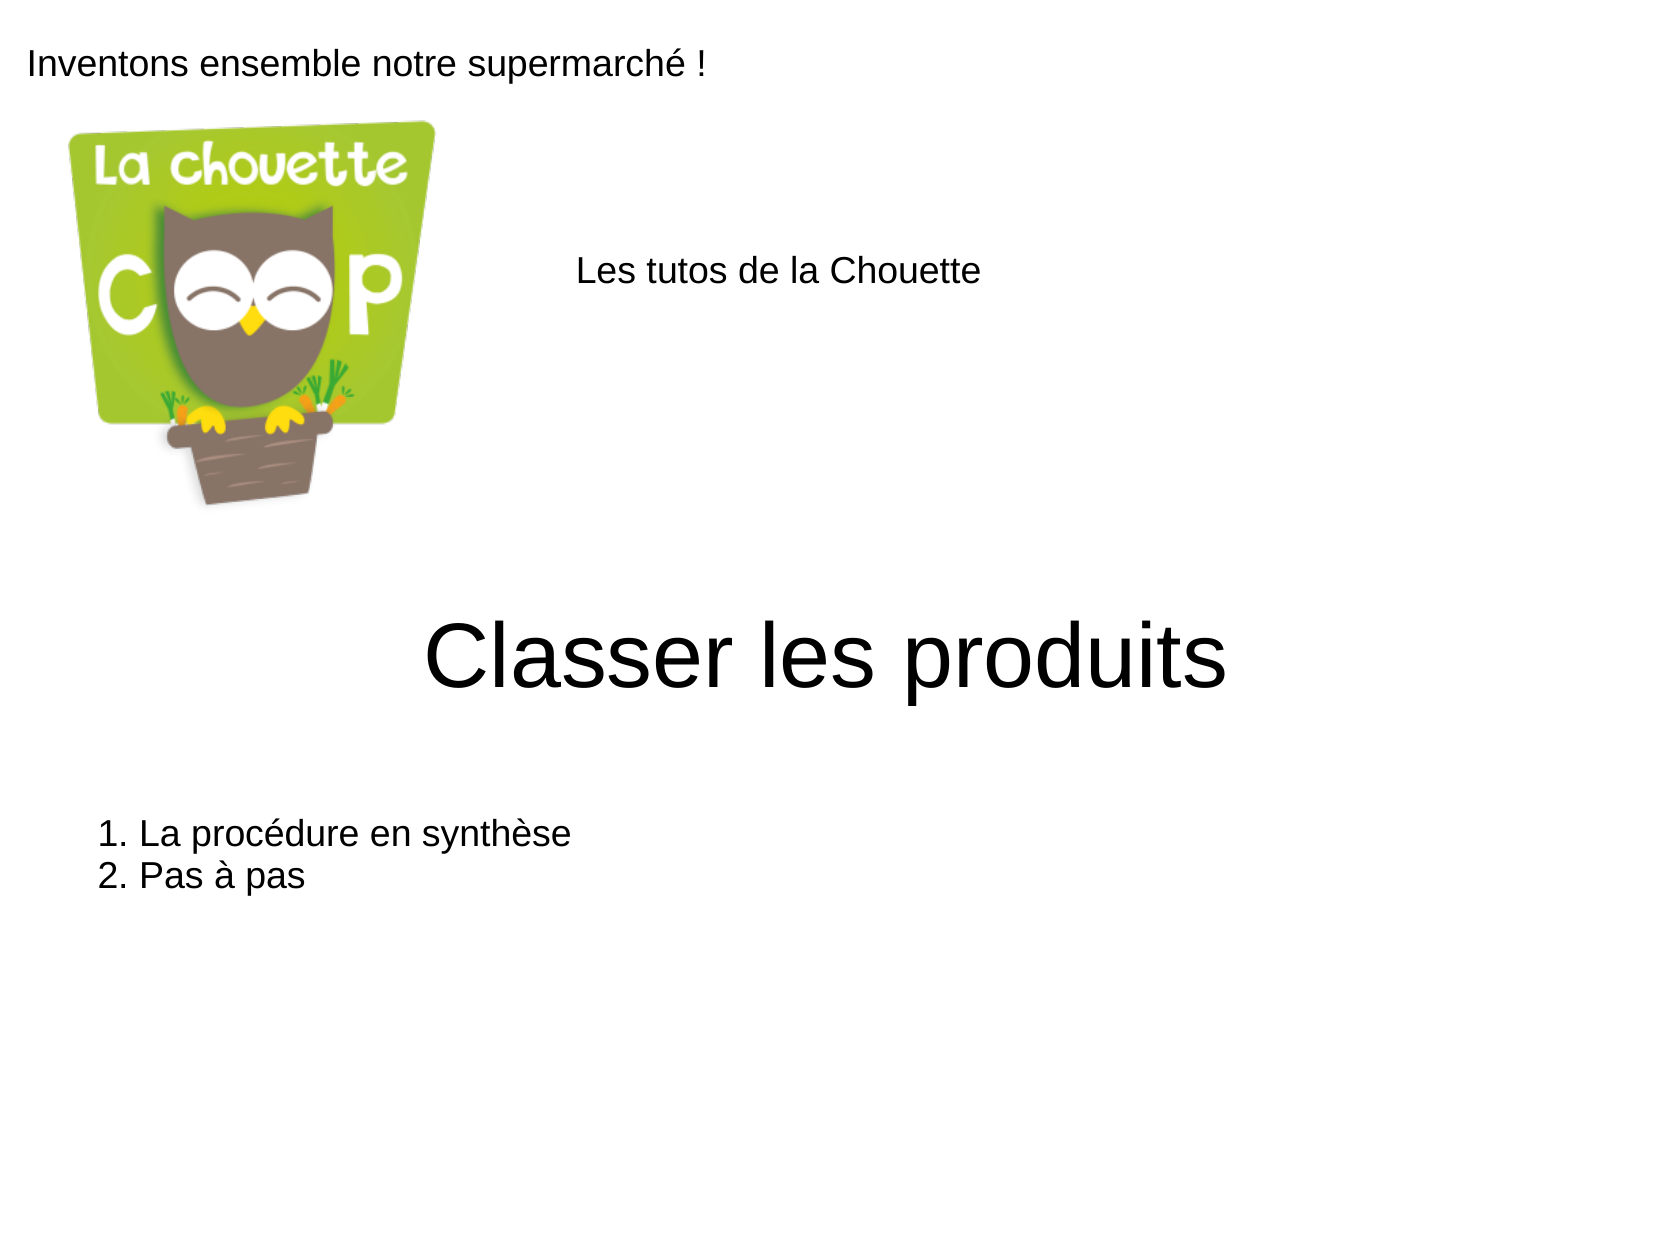

Inventons ensemble notre supermarché !
Les tutos de la Chouette
# Classer les produits
1. La procédure en synthèse
2. Pas à pas